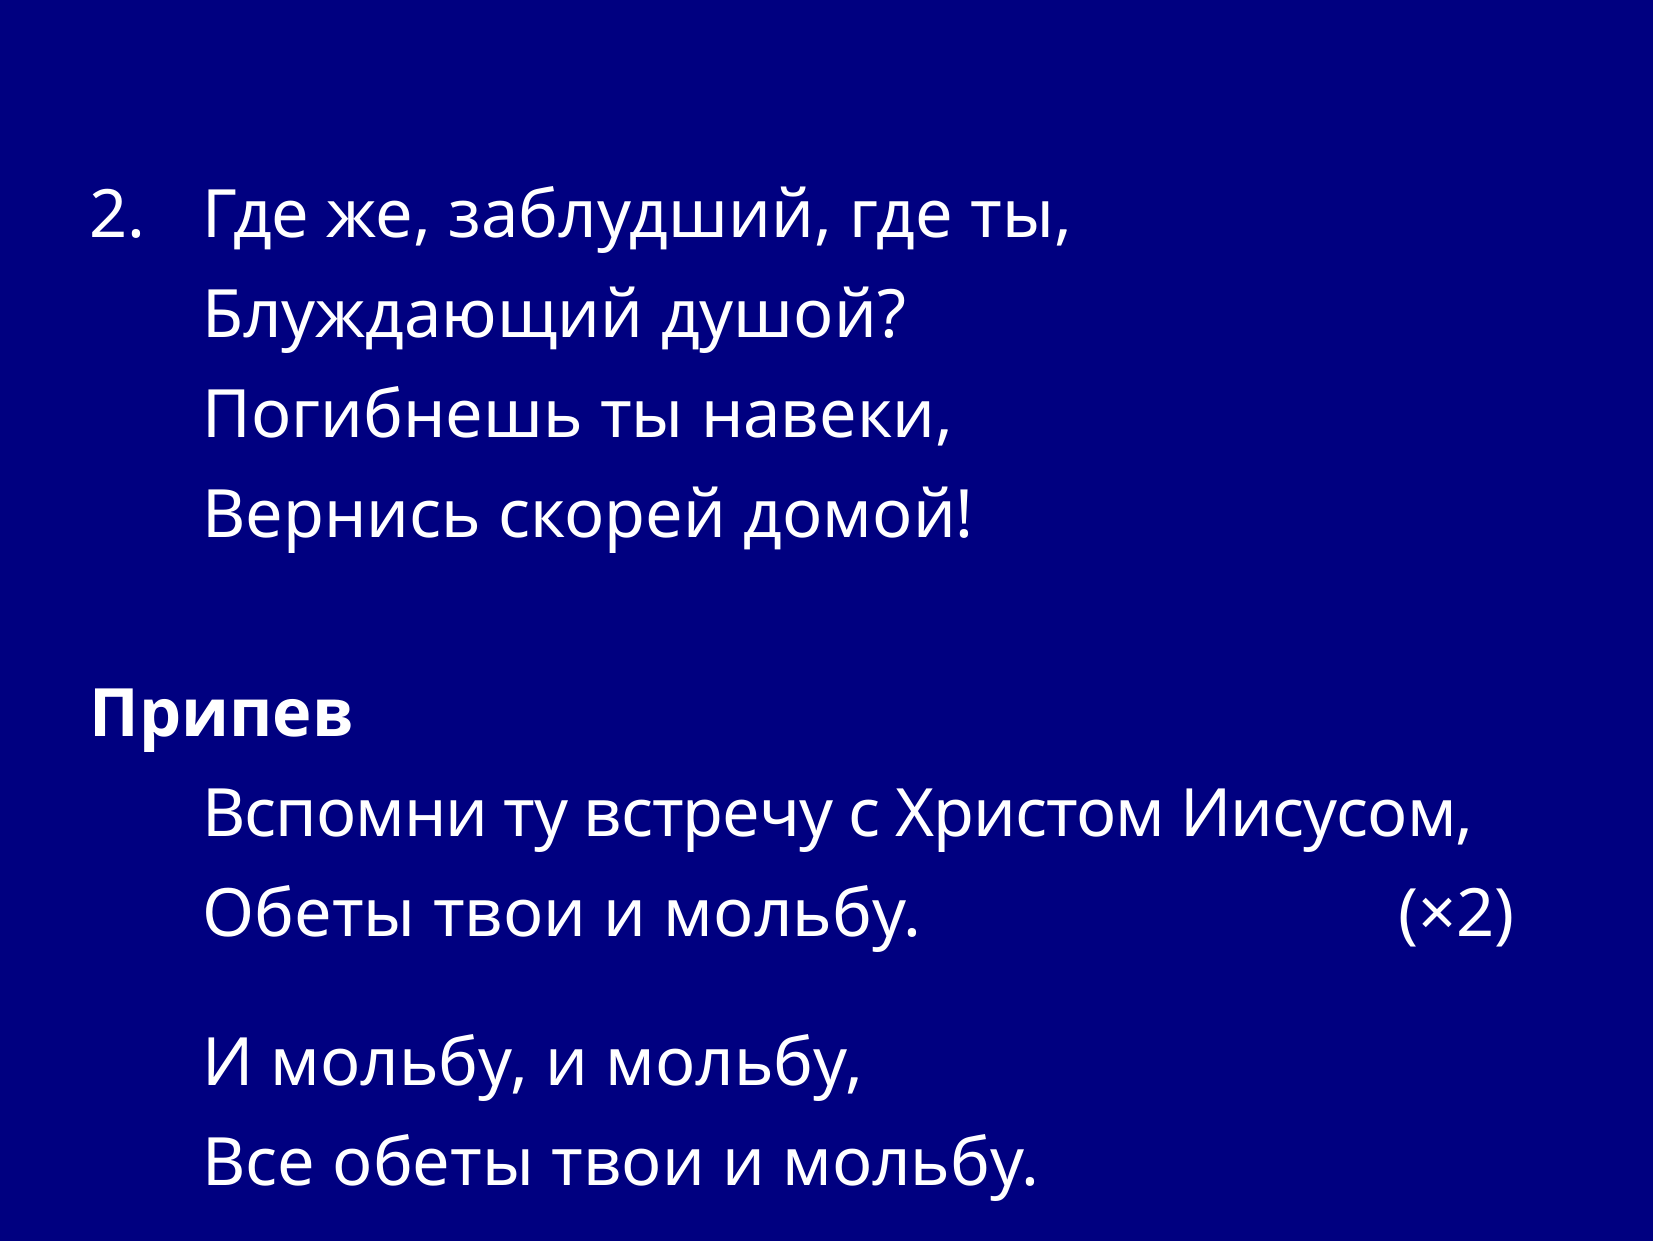

2.	Где же, заблудший, где ты,
	Блуждающий душой?
	Погибнешь ты навеки,
	Вернись скорей домой!
Припев
	Вспомни ту встречу с Христом Иисусом,
	Обеты твои и мольбу.	(×2)
	И мольбу, и мольбу,
	Все обеты твои и мольбу.